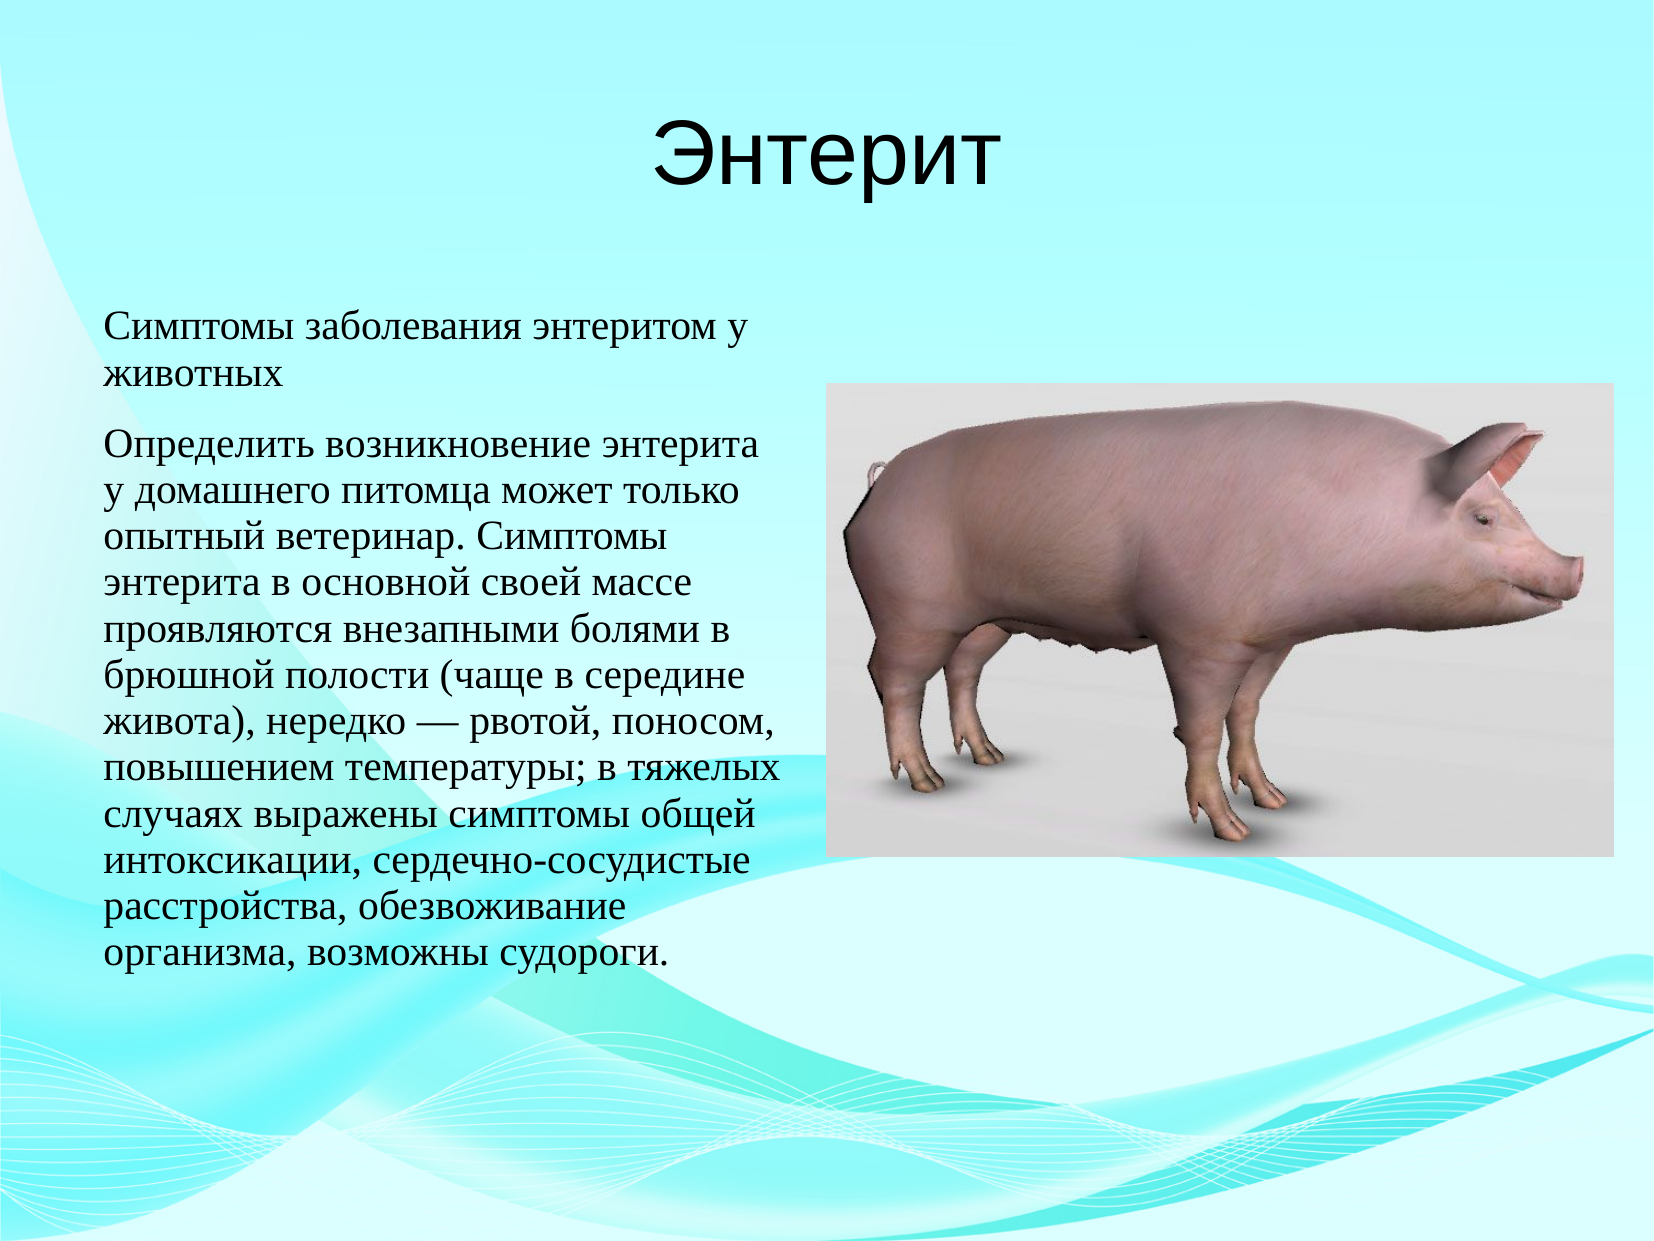

# Энтерит
Симптомы заболевания энтеритом у животных
Определить возникновение энтерита у домашнего питомца может только опытный ветеринар. Симптомы энтерита в основной своей массе проявляются внезапными болями в брюшной полости (чаще в середине живота), нередко — рвотой, поносом, повышением температуры; в тяжелых случаях выражены симптомы общей интоксикации, сердечно-сосудистые расстройства, обезвоживание организма, возможны судороги.